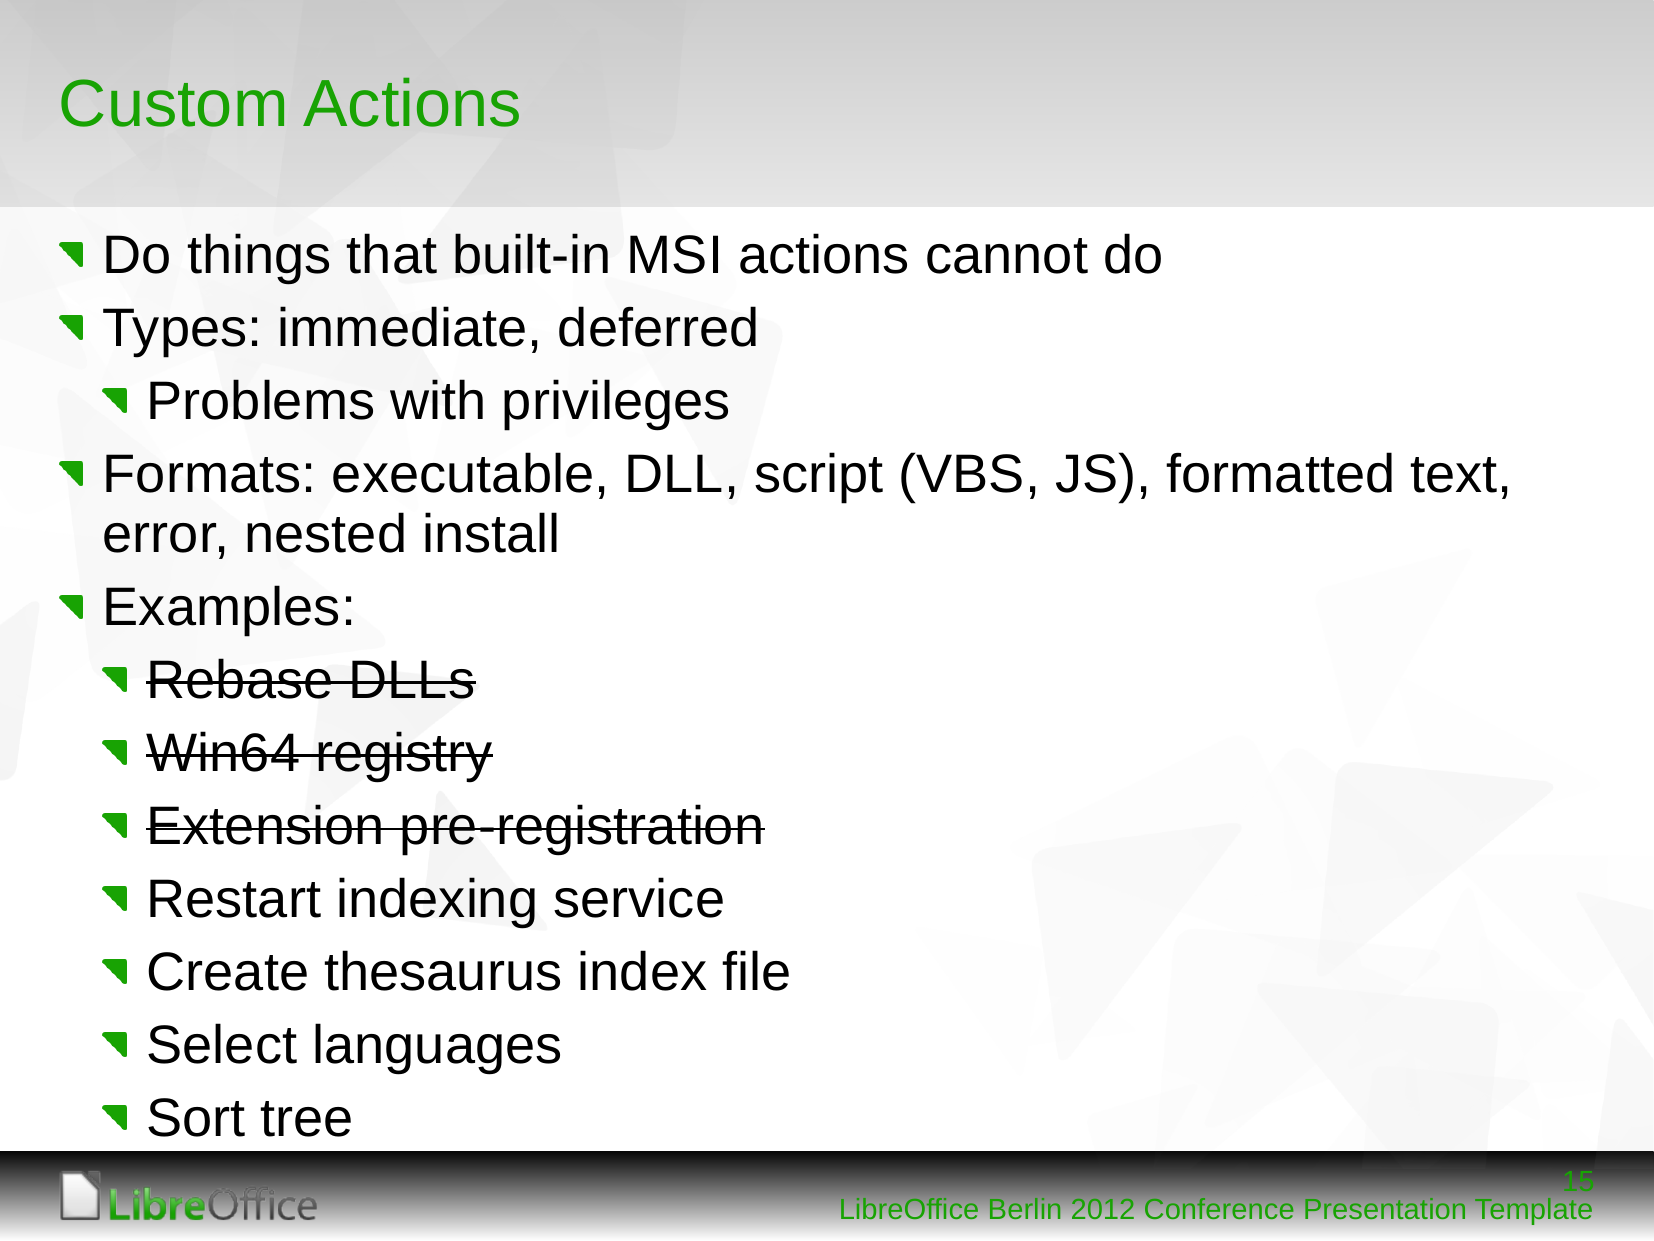

# Custom Actions
Do things that built-in MSI actions cannot do
Types: immediate, deferred
Problems with privileges
Formats: executable, DLL, script (VBS, JS), formatted text, error, nested install
Examples:
Rebase DLLs
Win64 registry
Extension pre-registration
Restart indexing service
Create thesaurus index file
Select languages
Sort tree
15
LibreOffice Berlin 2012 Conference Presentation Template